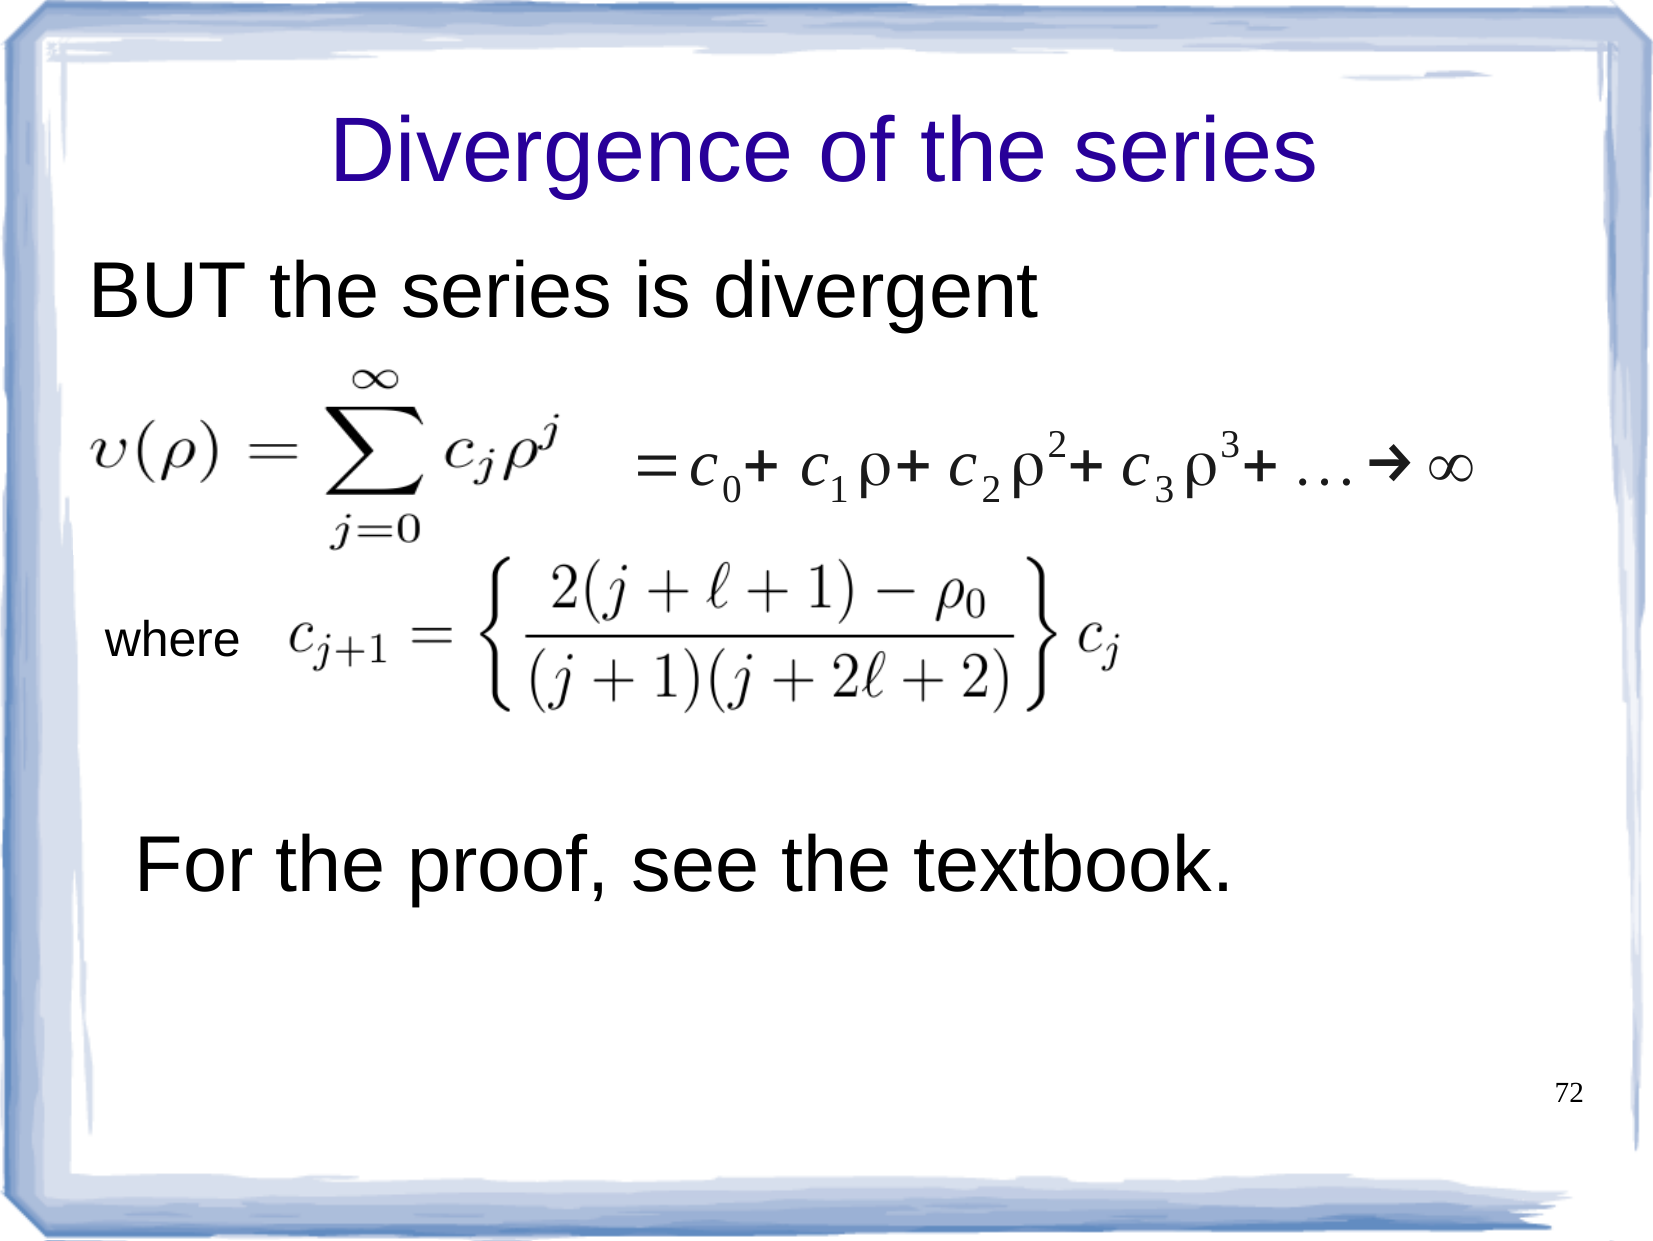

# Divergence of the series
BUT the series is divergent
where
For the proof, see the textbook.
72